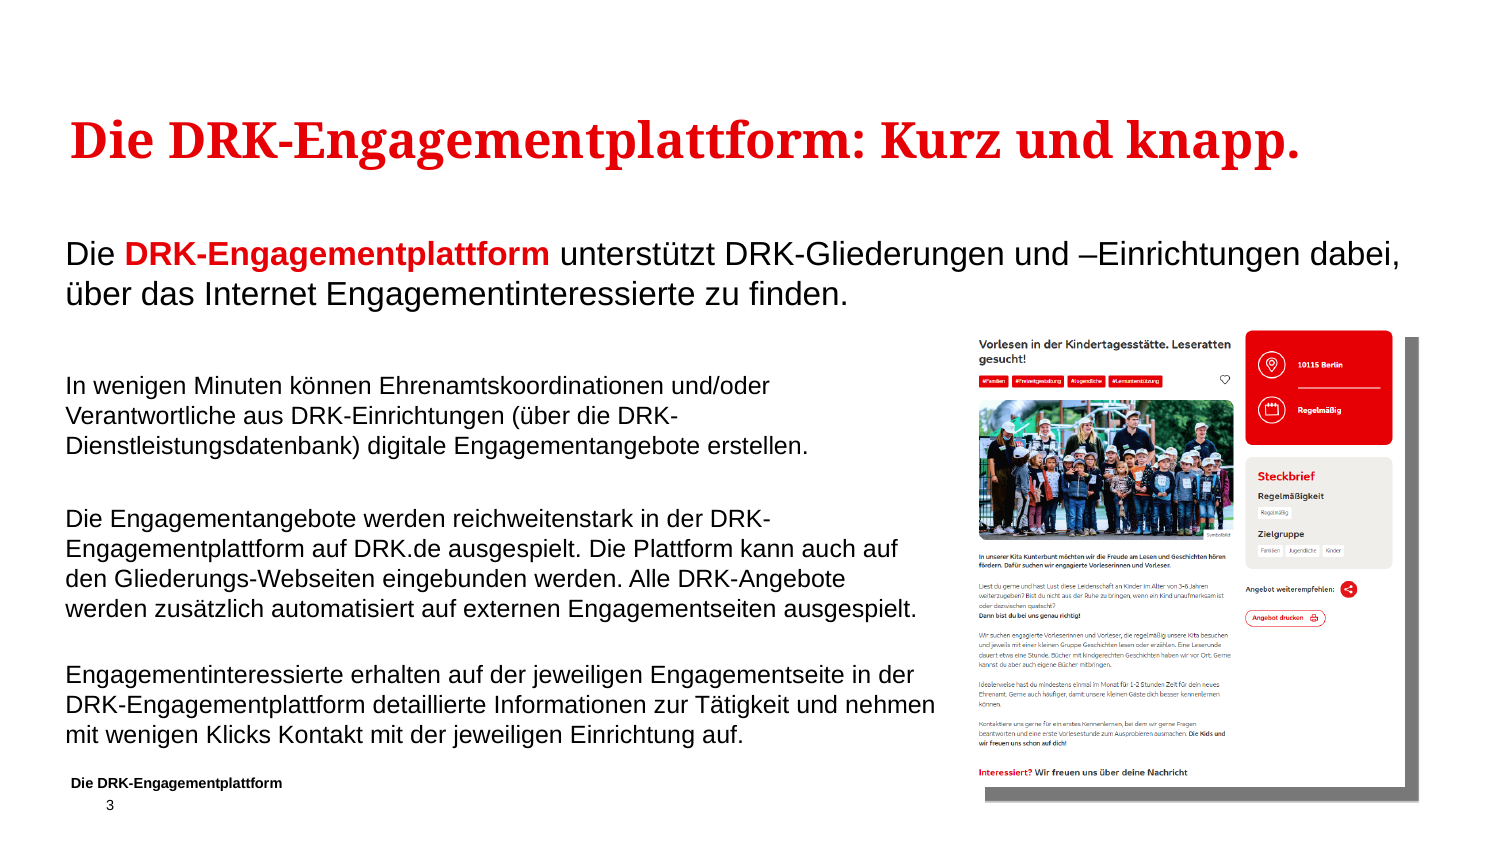

# Die DRK-Engagementplattform: Kurz und knapp.
Die DRK-Engagementplattform unterstützt DRK-Gliederungen und –Einrichtungen dabei, über das Internet Engagementinteressierte zu finden.
In wenigen Minuten können Ehrenamtskoordinationen und/oder
Verantwortliche aus DRK-Einrichtungen (über die DRK-Dienstleistungsdatenbank) digitale Engagementangebote erstellen.
Die Engagementangebote werden reichweitenstark in der DRK-Engagementplattform auf DRK.de ausgespielt. Die Plattform kann auch auf den Gliederungs-Webseiten eingebunden werden. Alle DRK-Angebote werden zusätzlich automatisiert auf externen Engagementseiten ausgespielt.
Engagementinteressierte erhalten auf der jeweiligen Engagementseite in der DRK-Engagementplattform detaillierte Informationen zur Tätigkeit und nehmen mit wenigen Klicks Kontakt mit der jeweiligen Einrichtung auf.
Die DRK-Engagementplattform